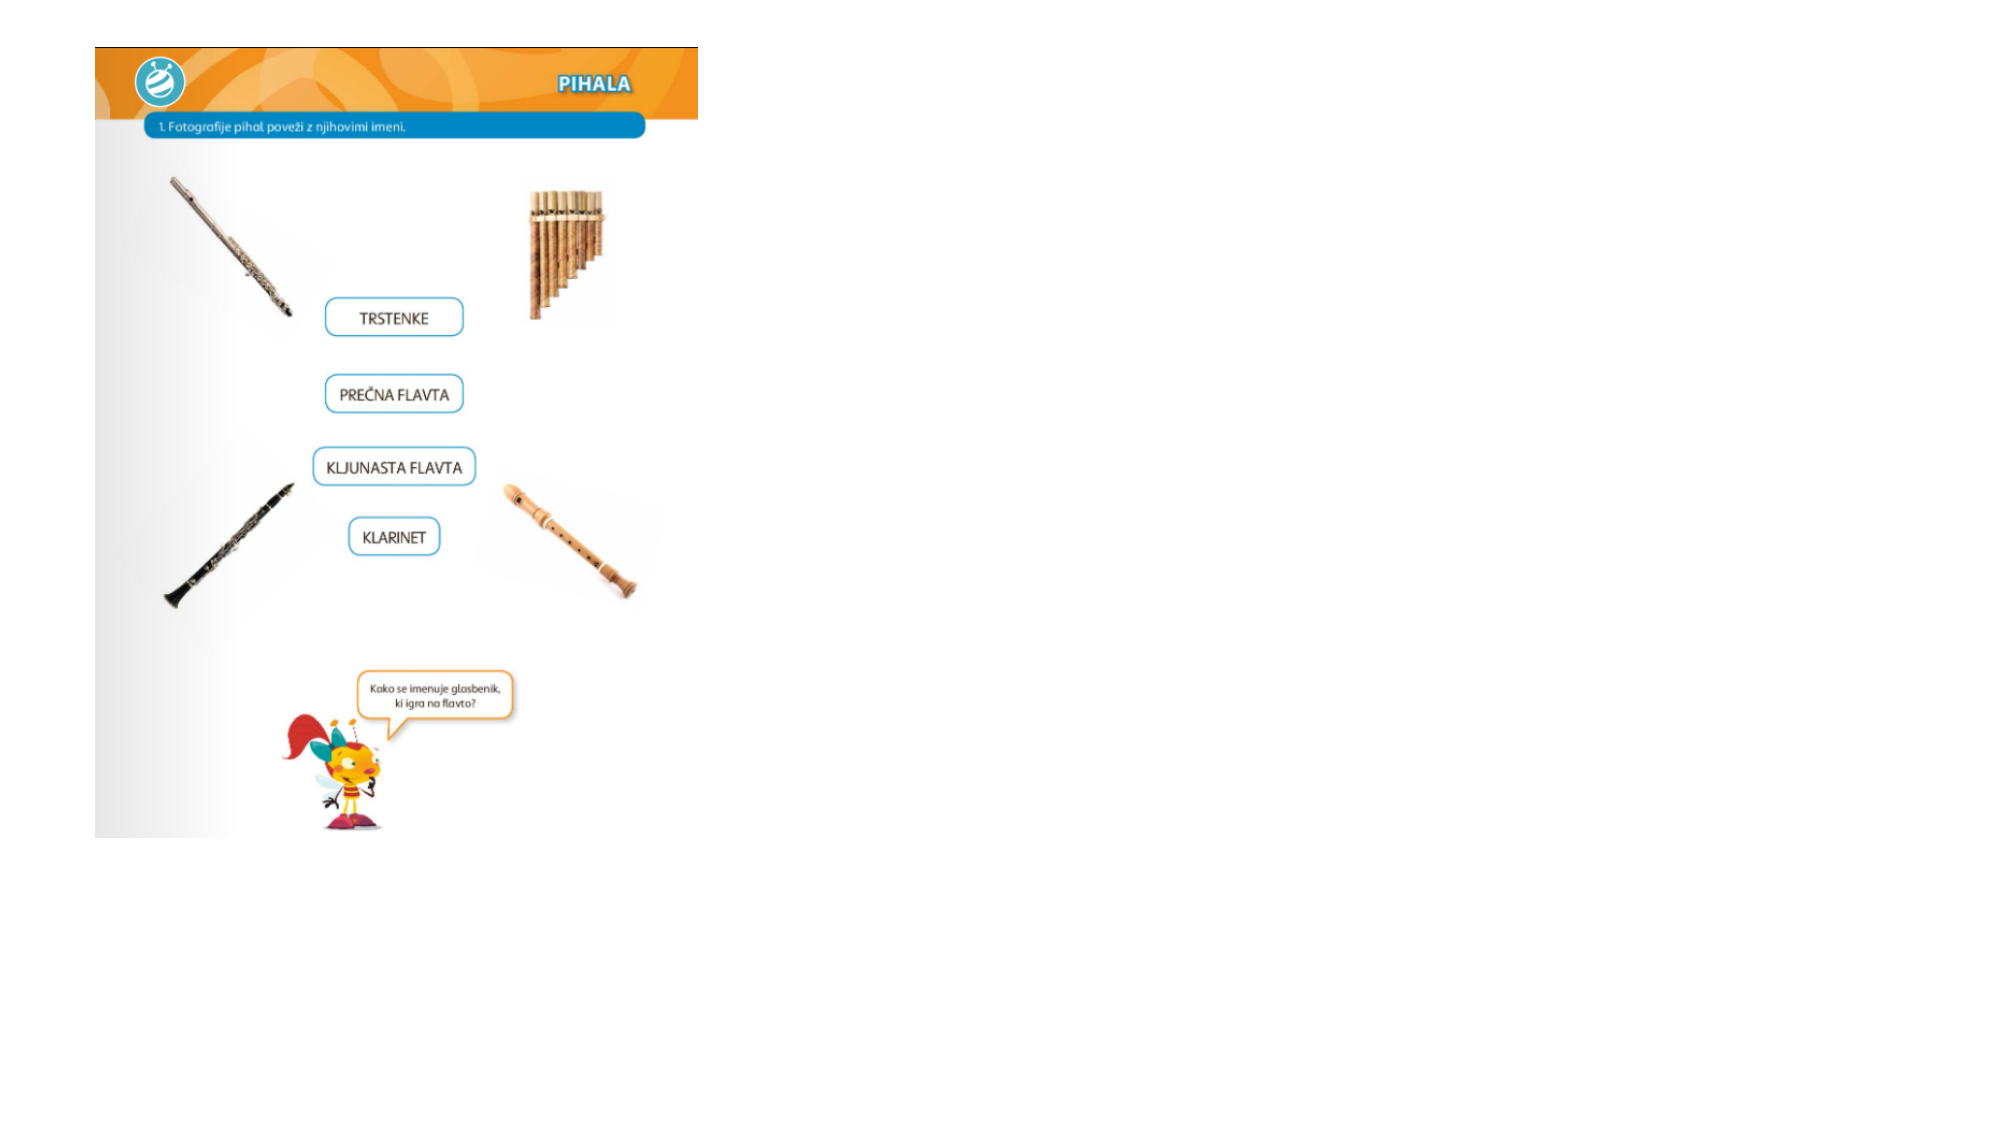

# SDZ stran 27 - reši 1. nalogo